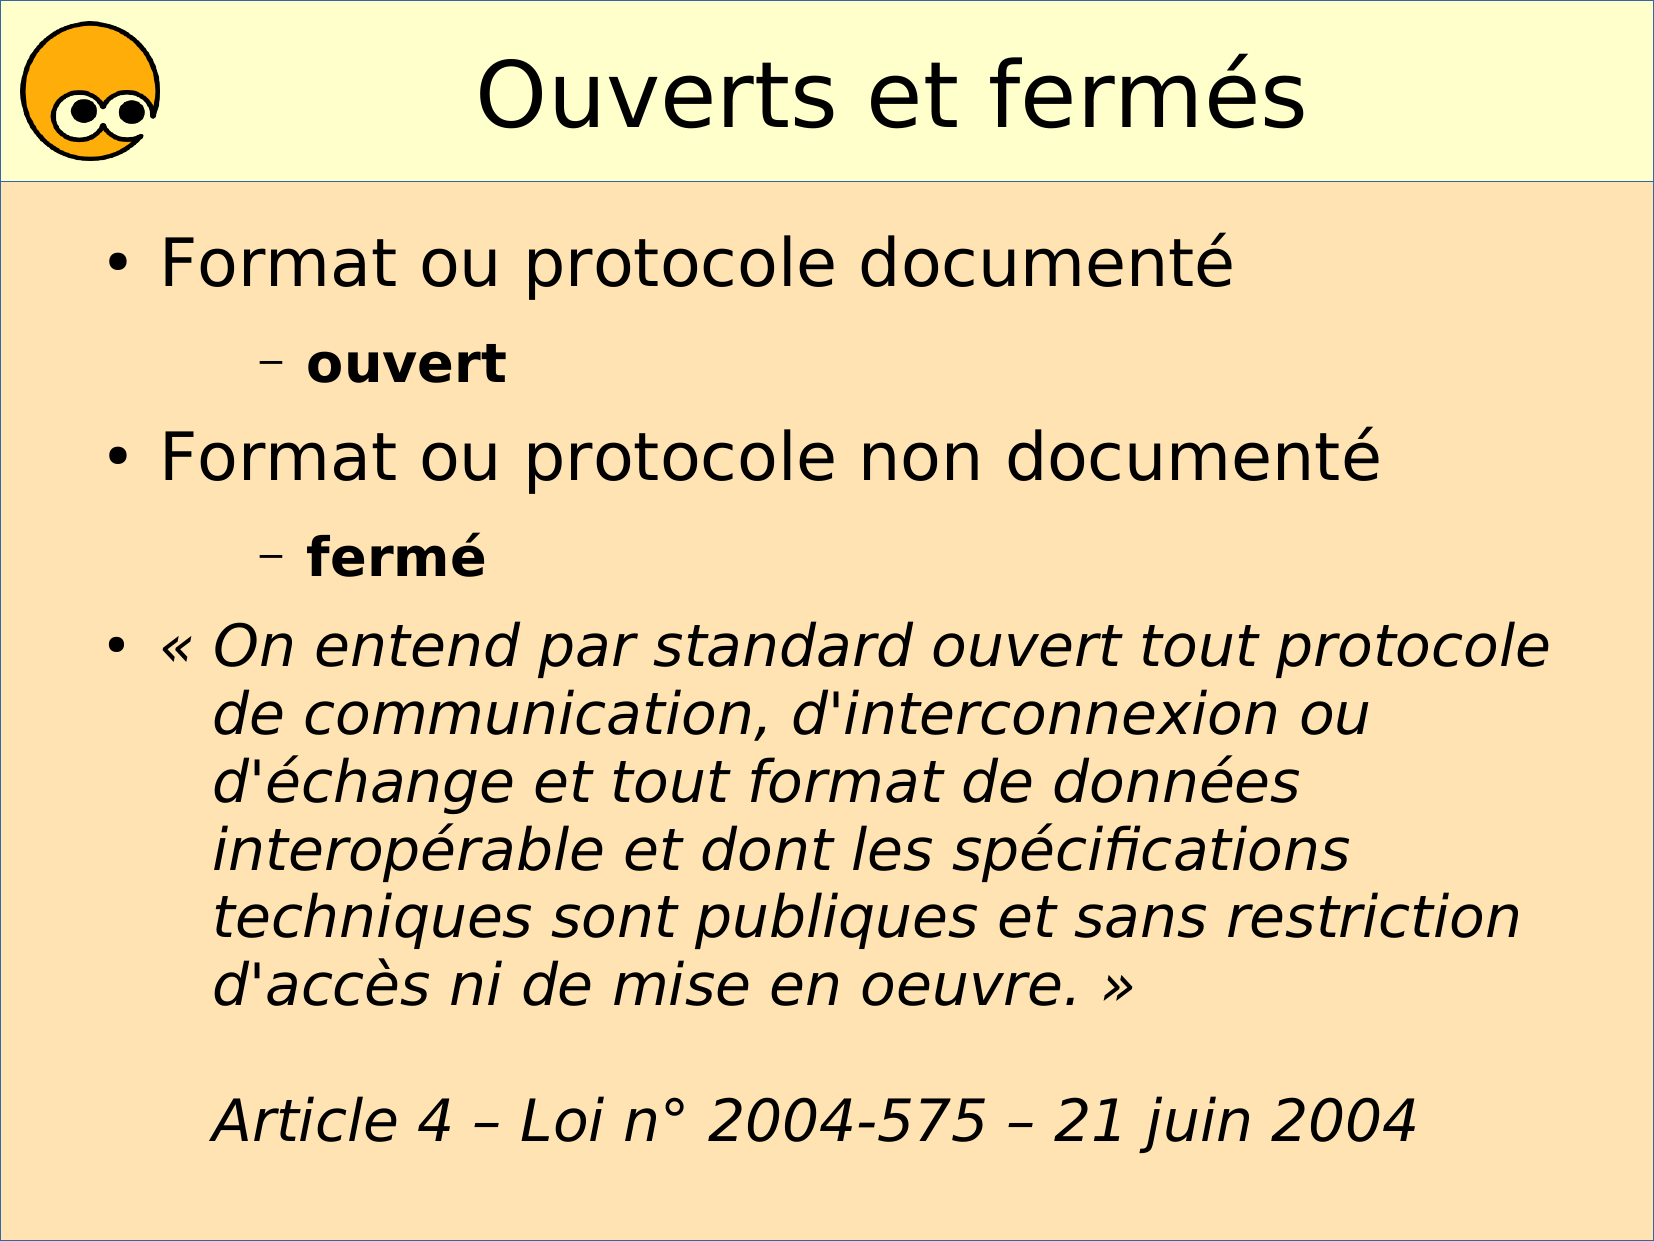

# Ouverts et fermés
Format ou protocole documenté
ouvert
Format ou protocole non documenté
fermé
« On entend par standard ouvert tout protocole de communication, d'interconnexion ou d'échange et tout format de données interopérable et dont les spécifications techniques sont publiques et sans restriction d'accès ni de mise en oeuvre. »
Article 4 – Loi n° 2004-575 – 21 juin 2004